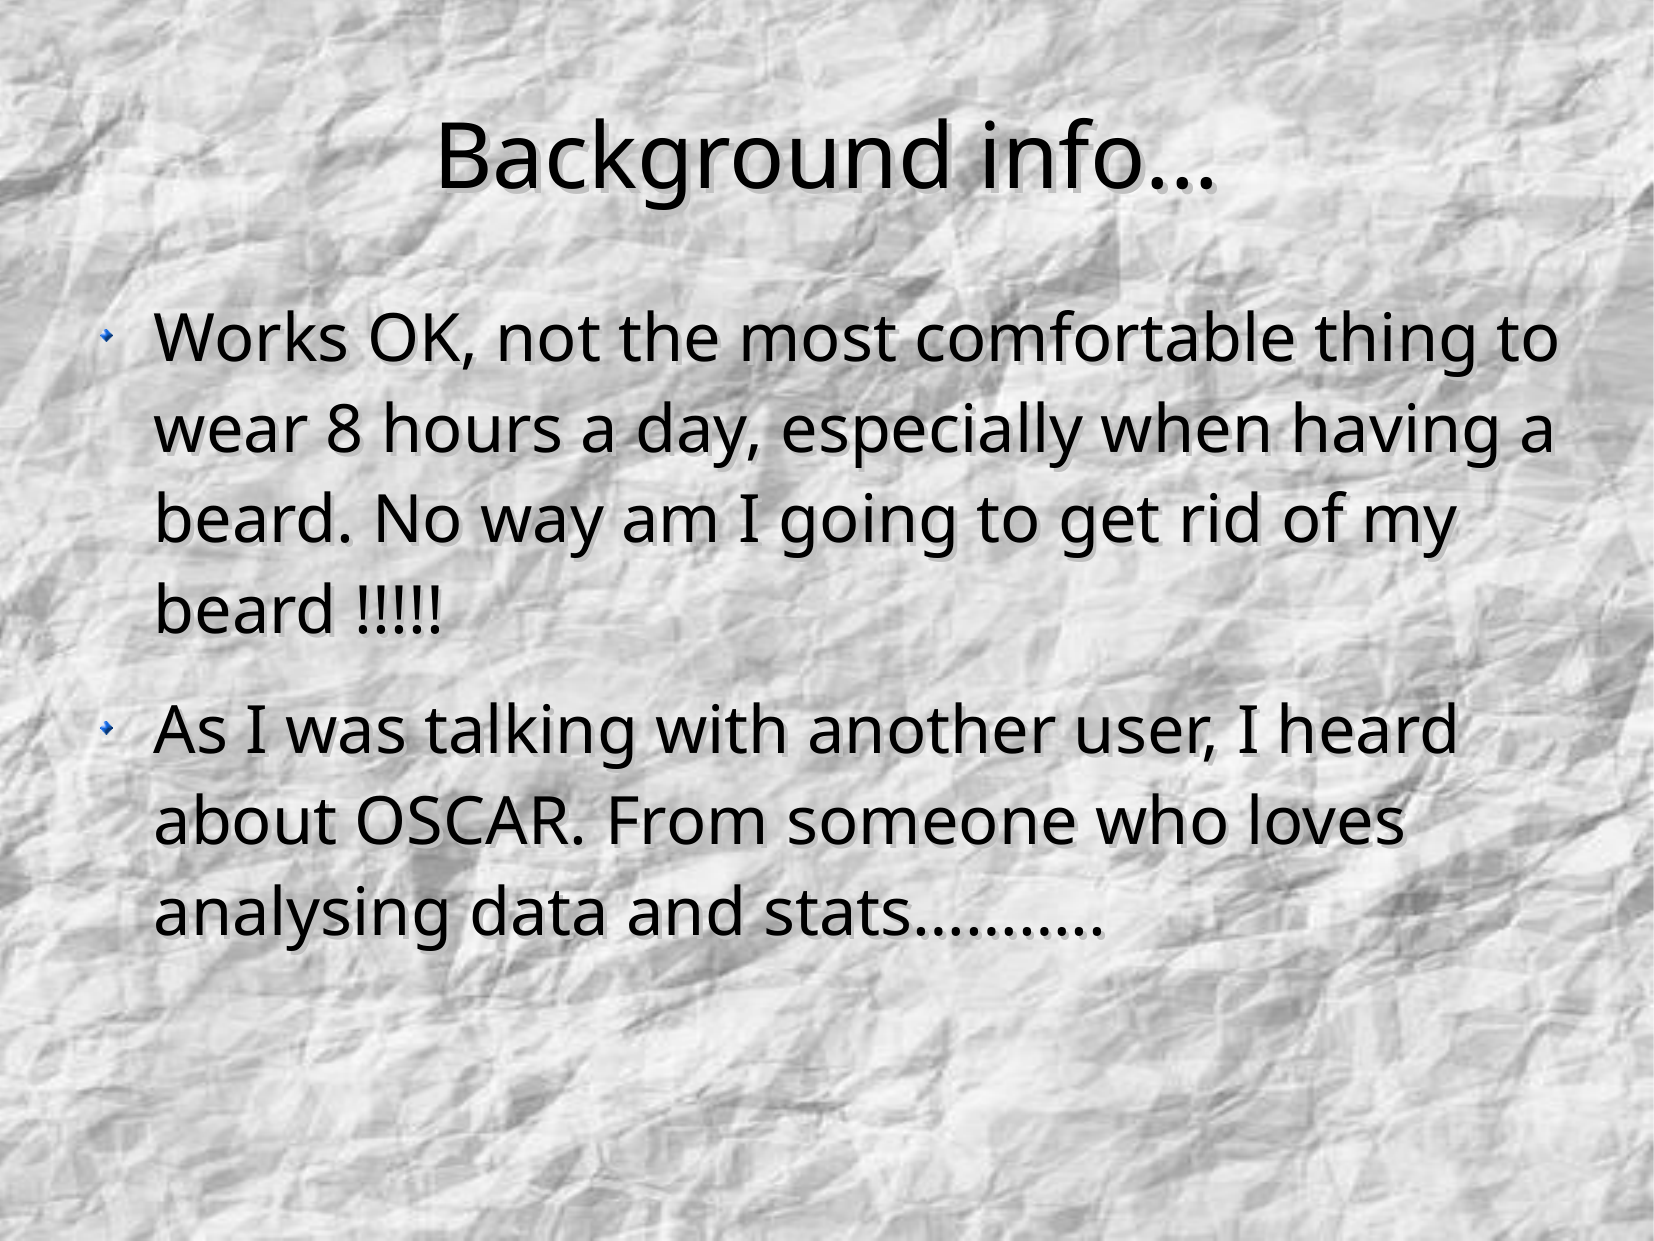

# Background info...
Works OK, not the most comfortable thing to wear 8 hours a day, especially when having a beard. No way am I going to get rid of my beard !!!!!
As I was talking with another user, I heard about OSCAR. From someone who loves analysing data and stats………..